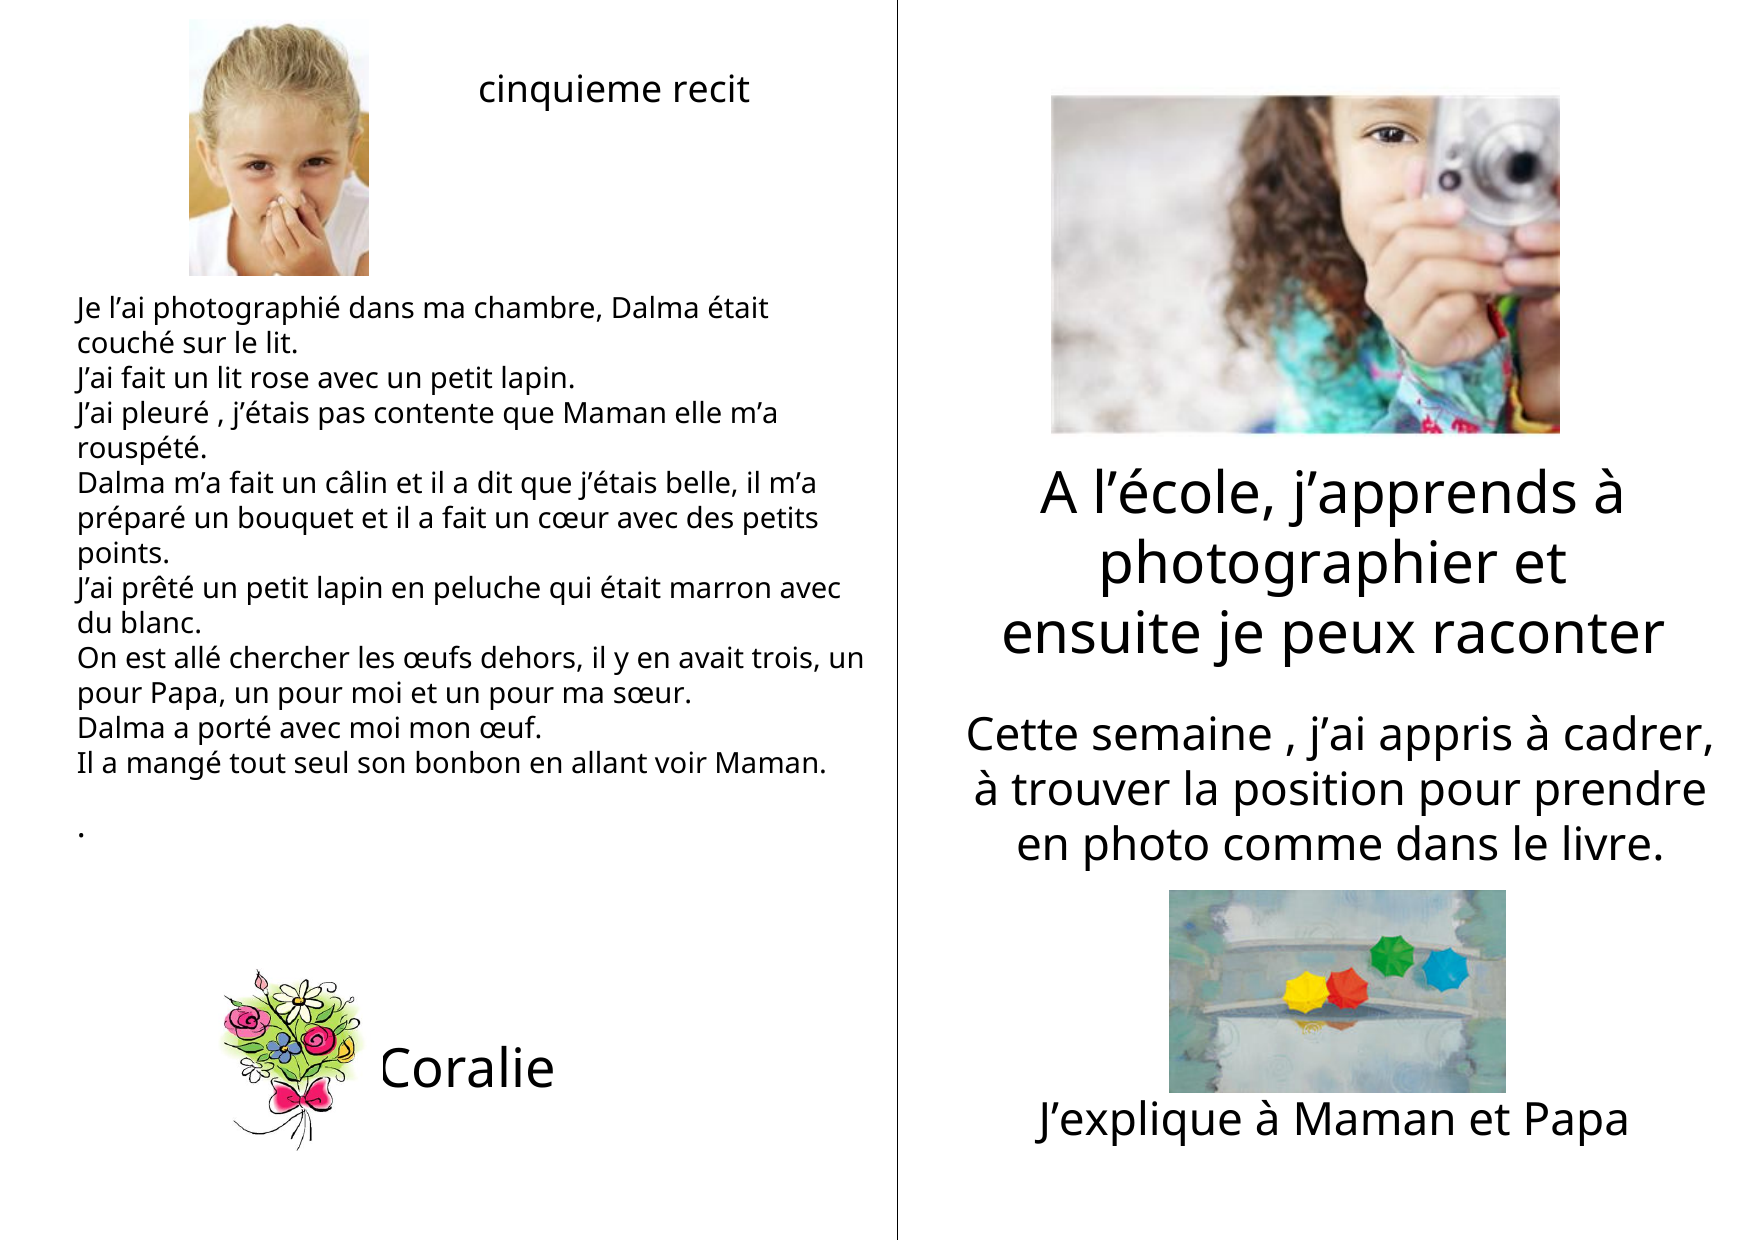

cinquieme recit
Je l’ai photographié dans ma chambre, Dalma était couché sur le lit.
J’ai fait un lit rose avec un petit lapin.
J’ai pleuré , j’étais pas contente que Maman elle m’a rouspété.
Dalma m’a fait un câlin et il a dit que j’étais belle, il m’a préparé un bouquet et il a fait un cœur avec des petits points.
J’ai prêté un petit lapin en peluche qui était marron avec du blanc.
On est allé chercher les œufs dehors, il y en avait trois, un pour Papa, un pour moi et un pour ma sœur.
Dalma a porté avec moi mon œuf.
Il a mangé tout seul son bonbon en allant voir Maman.
.
A l’école, j’apprends à
photographier et
ensuite je peux raconter
Cette semaine , j’ai appris à cadrer, à trouver la position pour prendre en photo comme dans le livre.
J’explique à Maman et Papa
Coralie